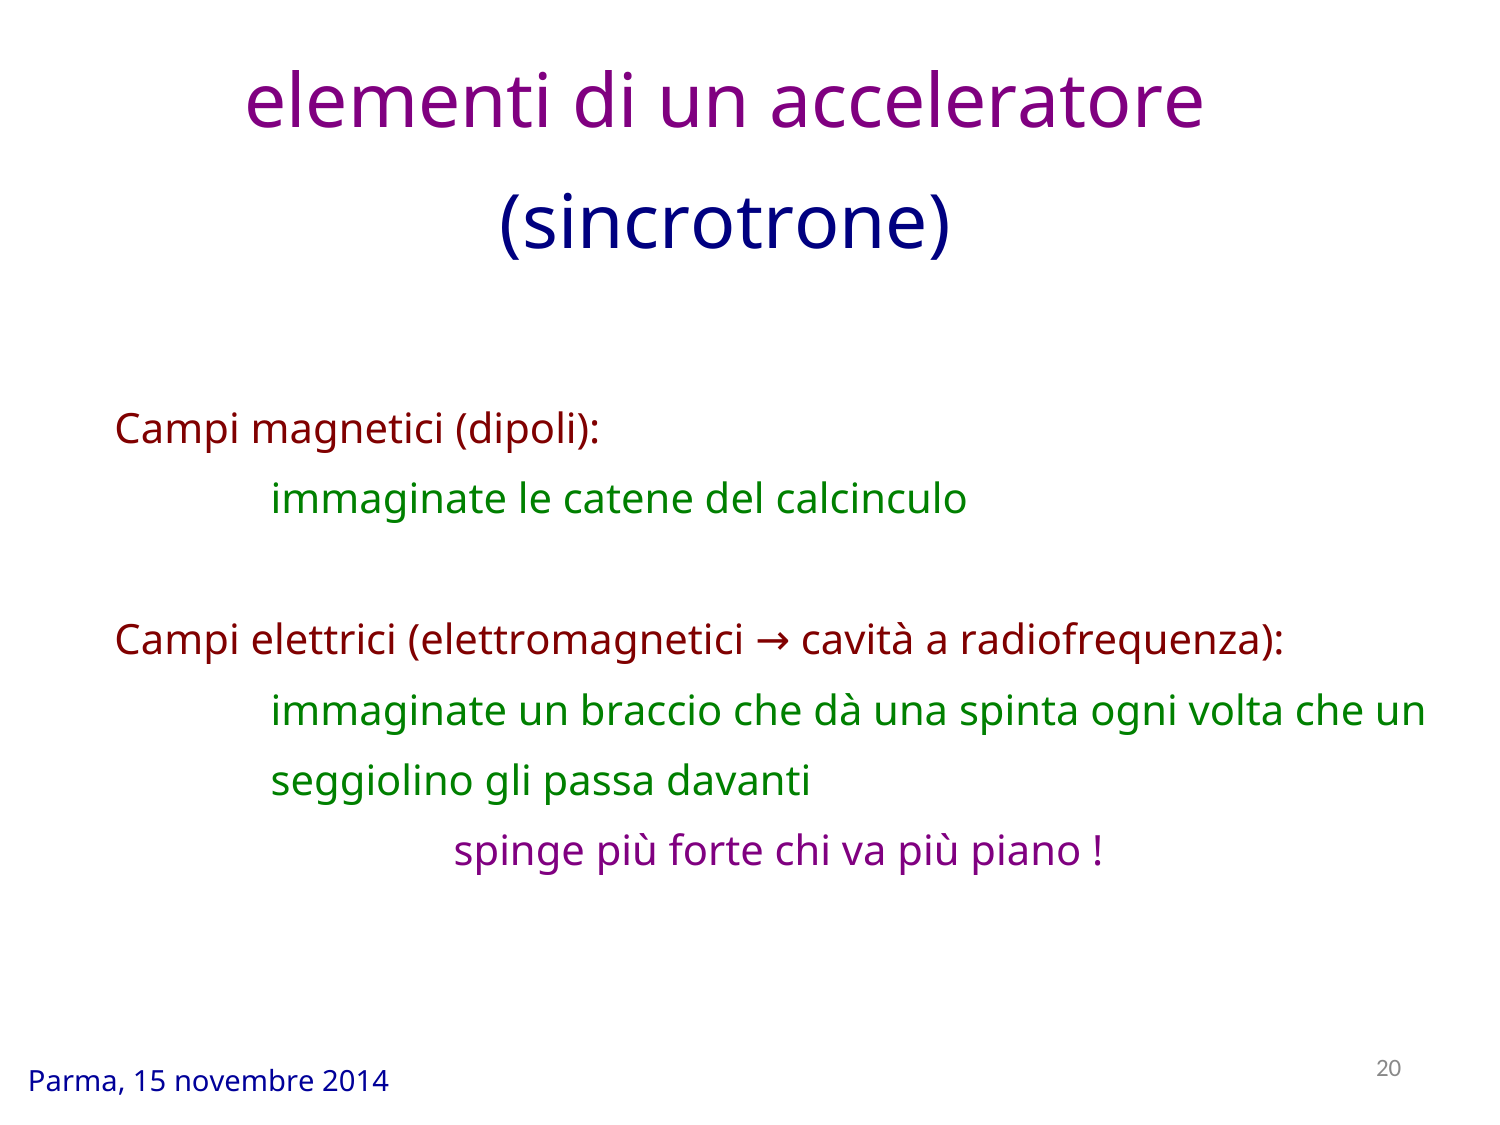

elementi di un acceleratore
(sincrotrone)
 Campi magnetici (dipoli):
			immaginate le catene del calcinculo
 Campi elettrici (elettromagnetici → cavità a radiofrequenza):
			immaginate un braccio che dà una spinta ogni volta che un
			seggiolino gli passa davanti
			 spinge più forte chi va più piano !
20